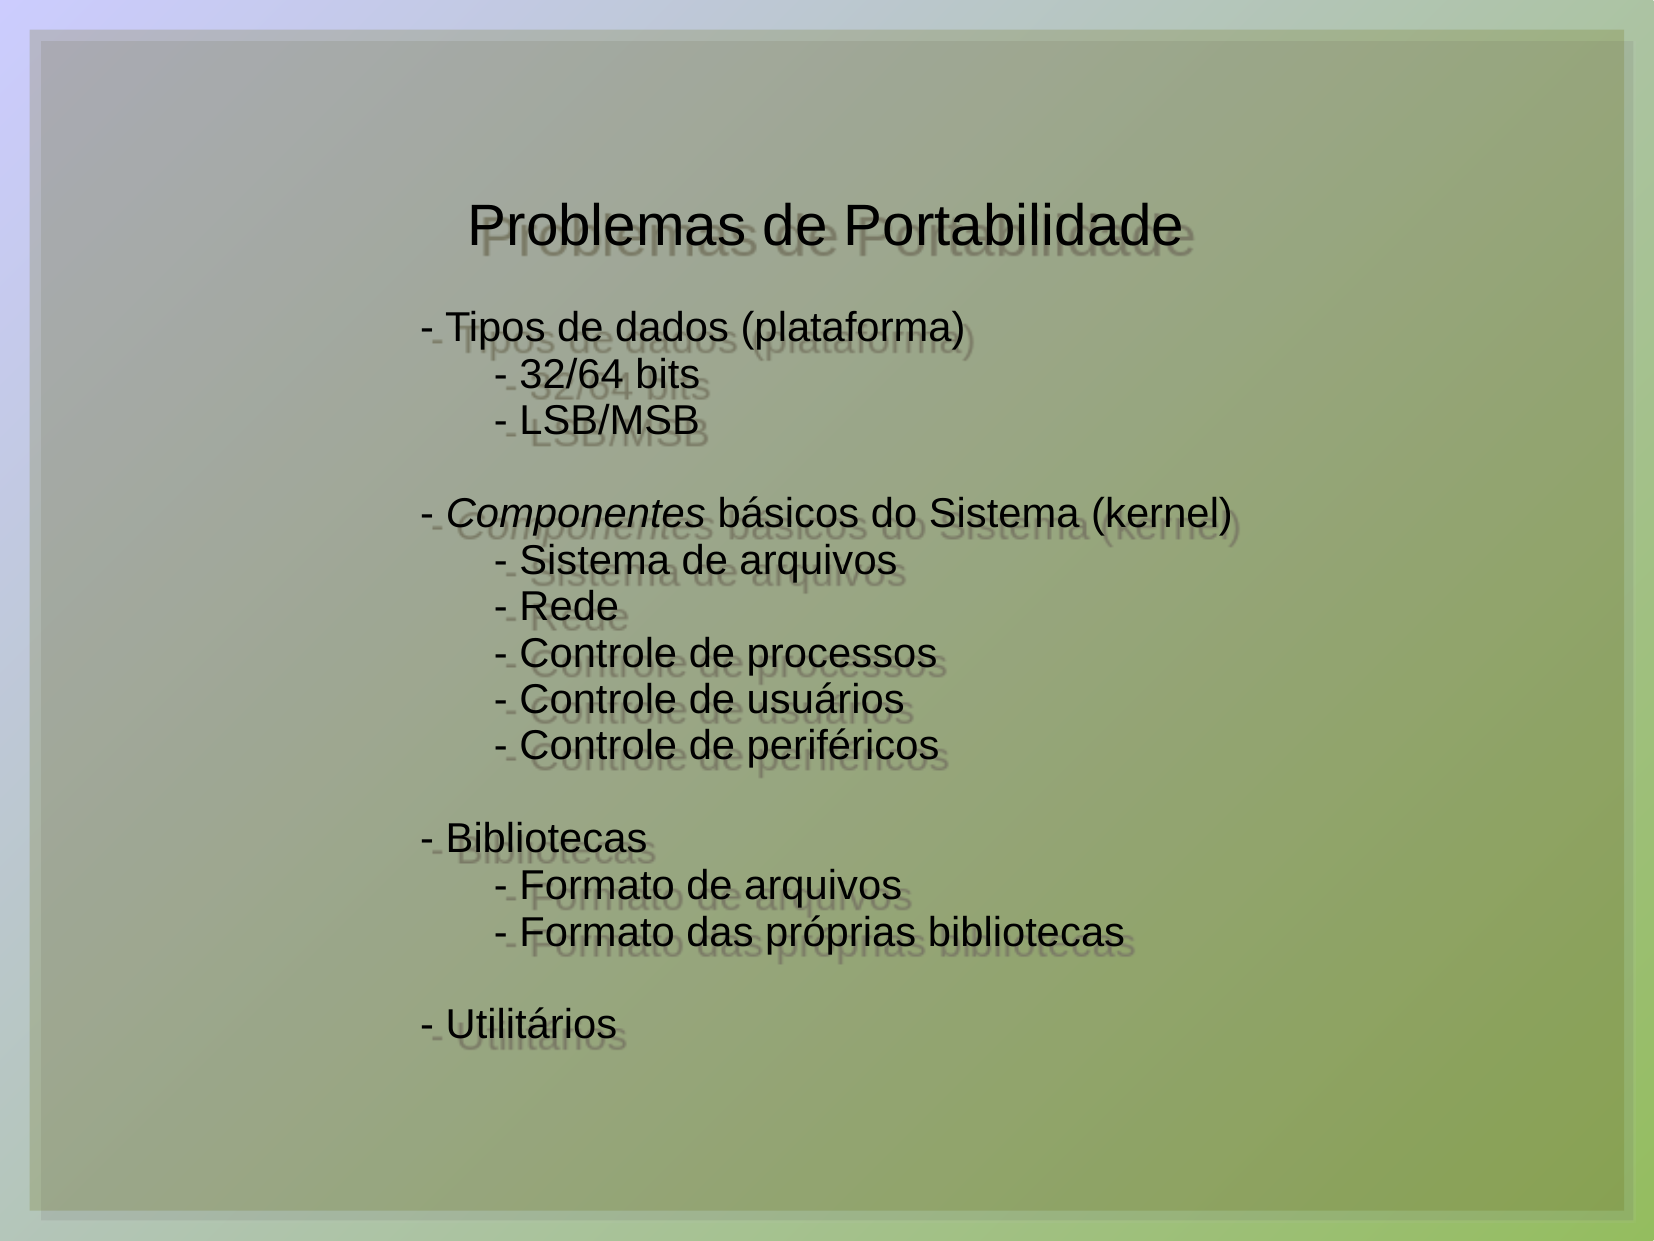

Problemas de Portabilidade
- Tipos de dados (plataforma)
	- 32/64 bits
	- LSB/MSB
- Componentes básicos do Sistema (kernel)
	- Sistema de arquivos
	- Rede
	- Controle de processos
	- Controle de usuários
	- Controle de periféricos
- Bibliotecas
	- Formato de arquivos
	- Formato das próprias bibliotecas
- Utilitários